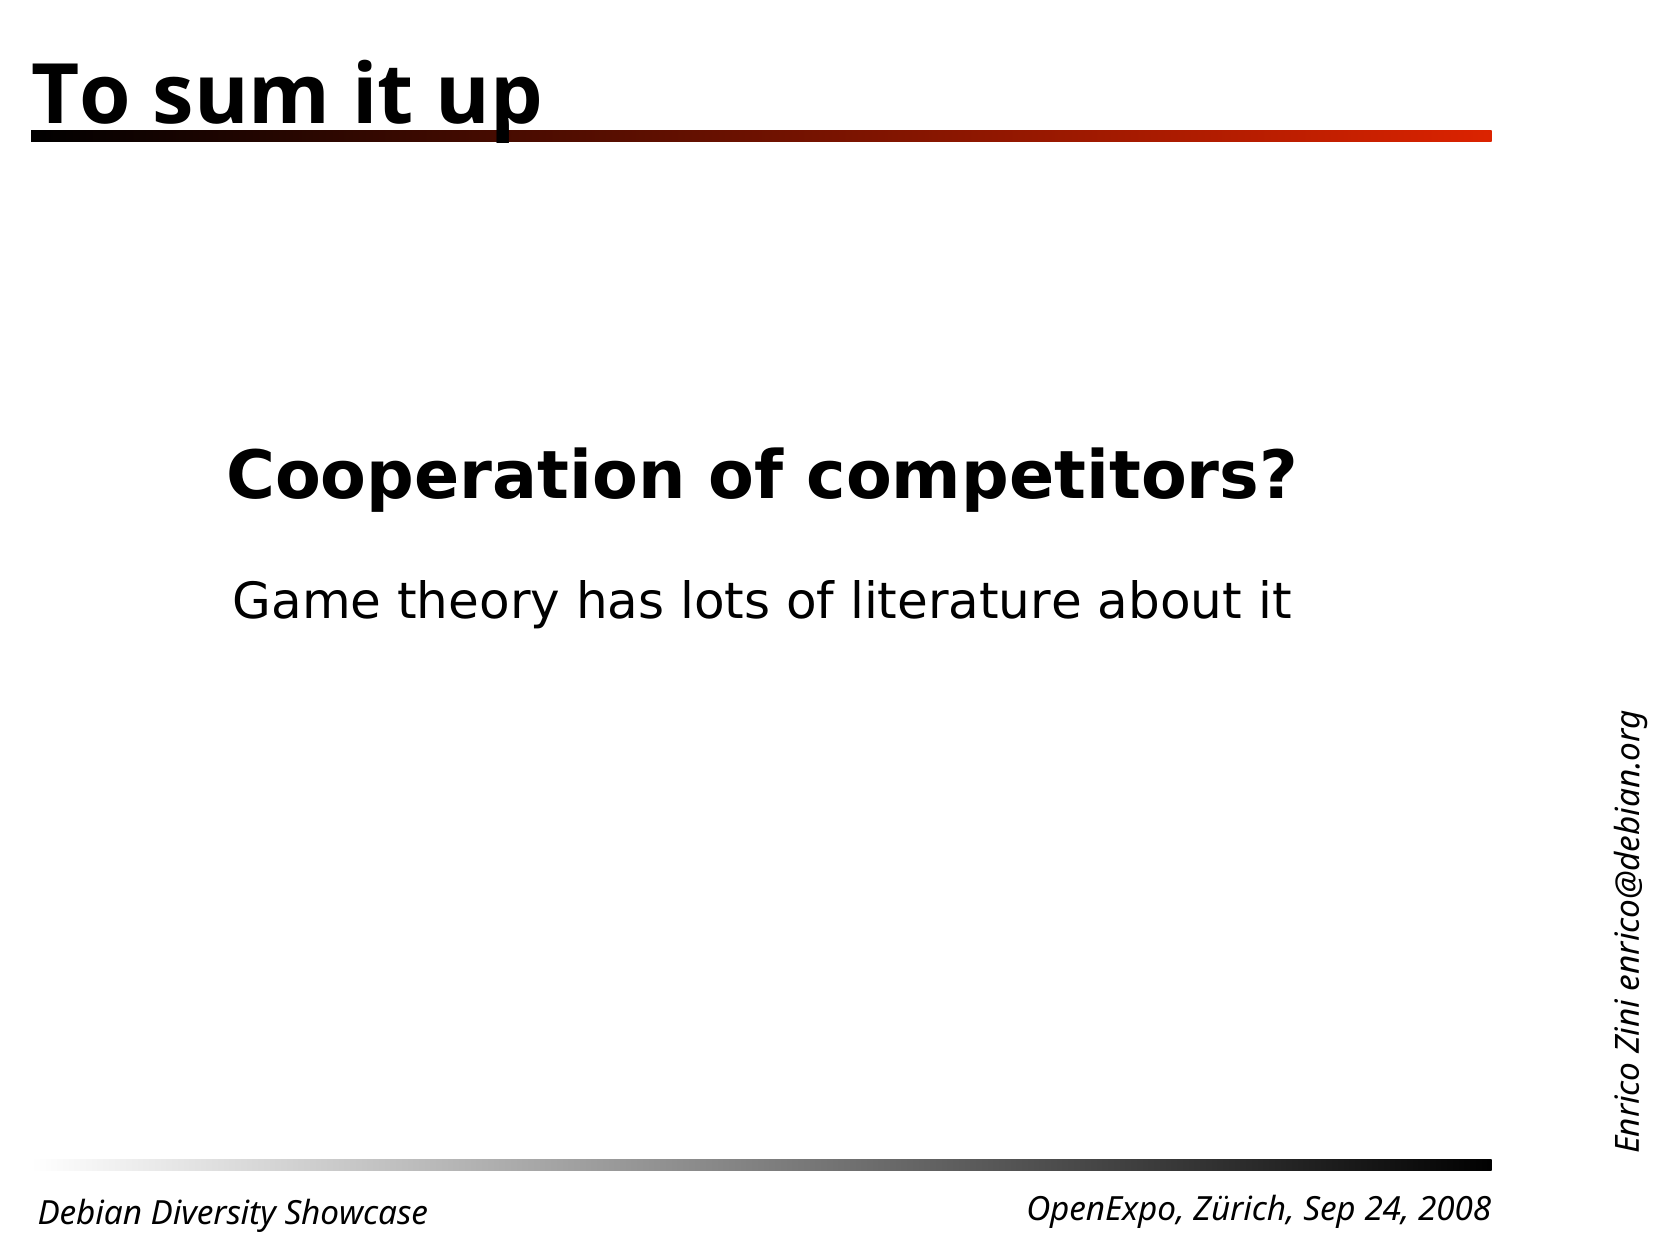

To sum it up
Cooperation of competitors?
Game theory has lots of literature about it